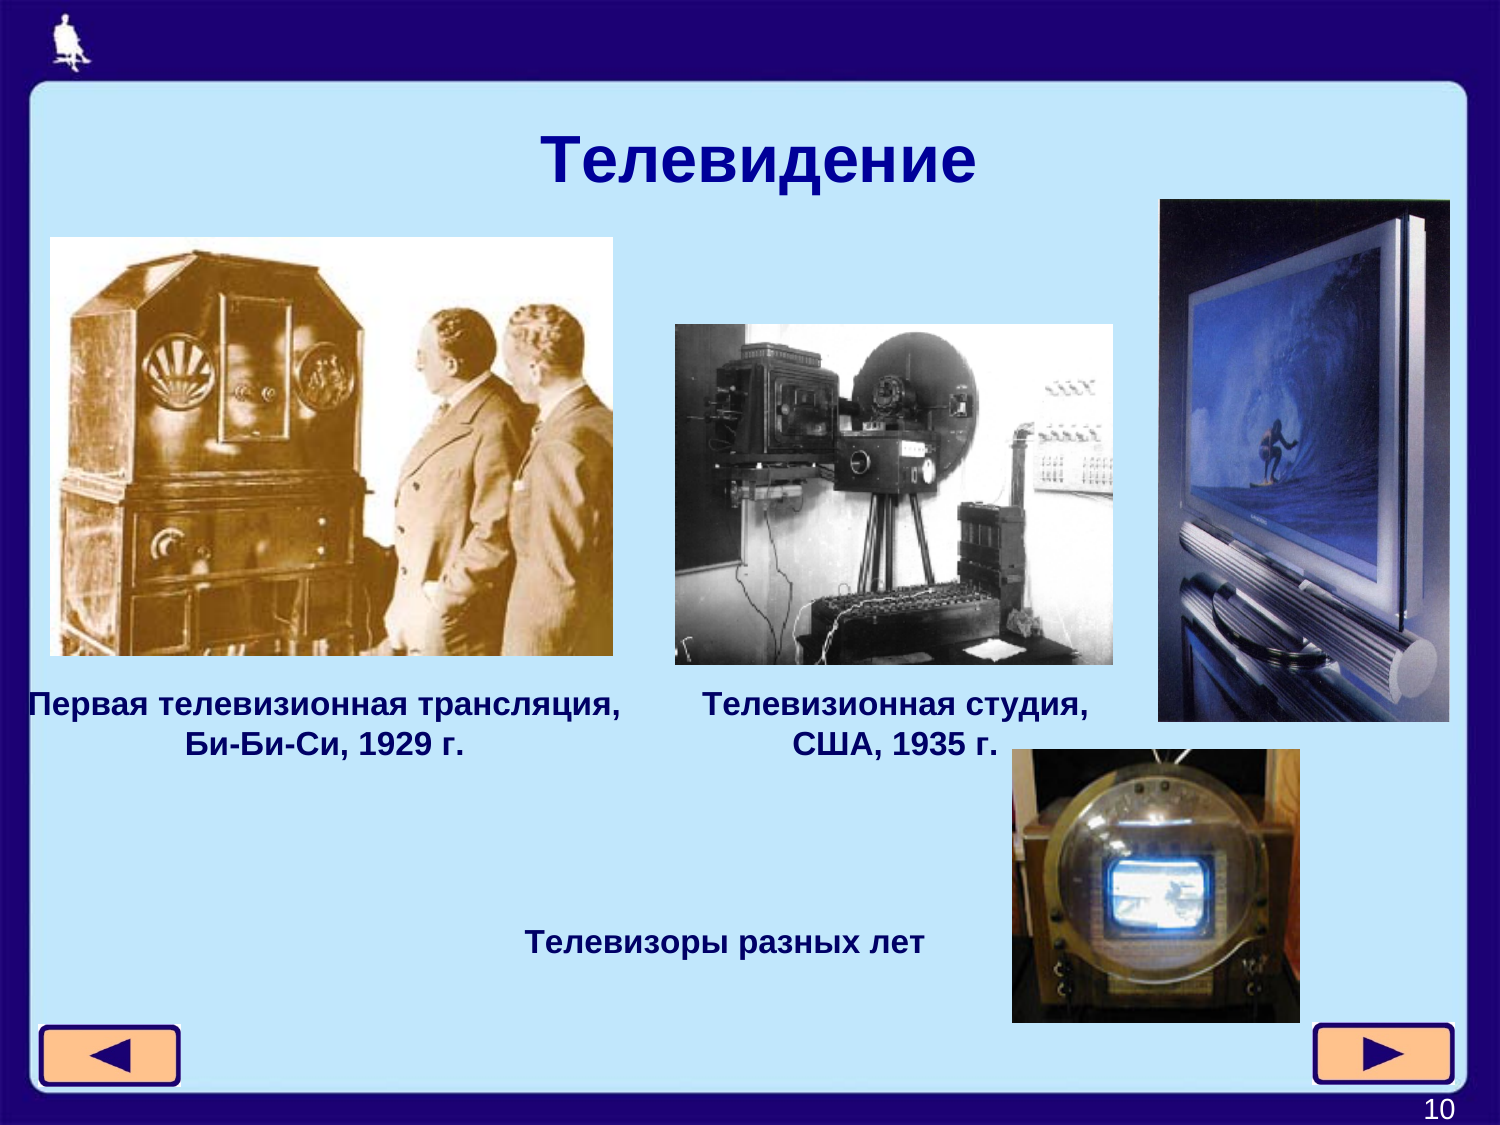

# Телевидение
Первая телевизионная трансляция, Би-Би-Си, 1929 г.
Телевизионная студия,
 США, 1935 г.
Телевизоры разных лет